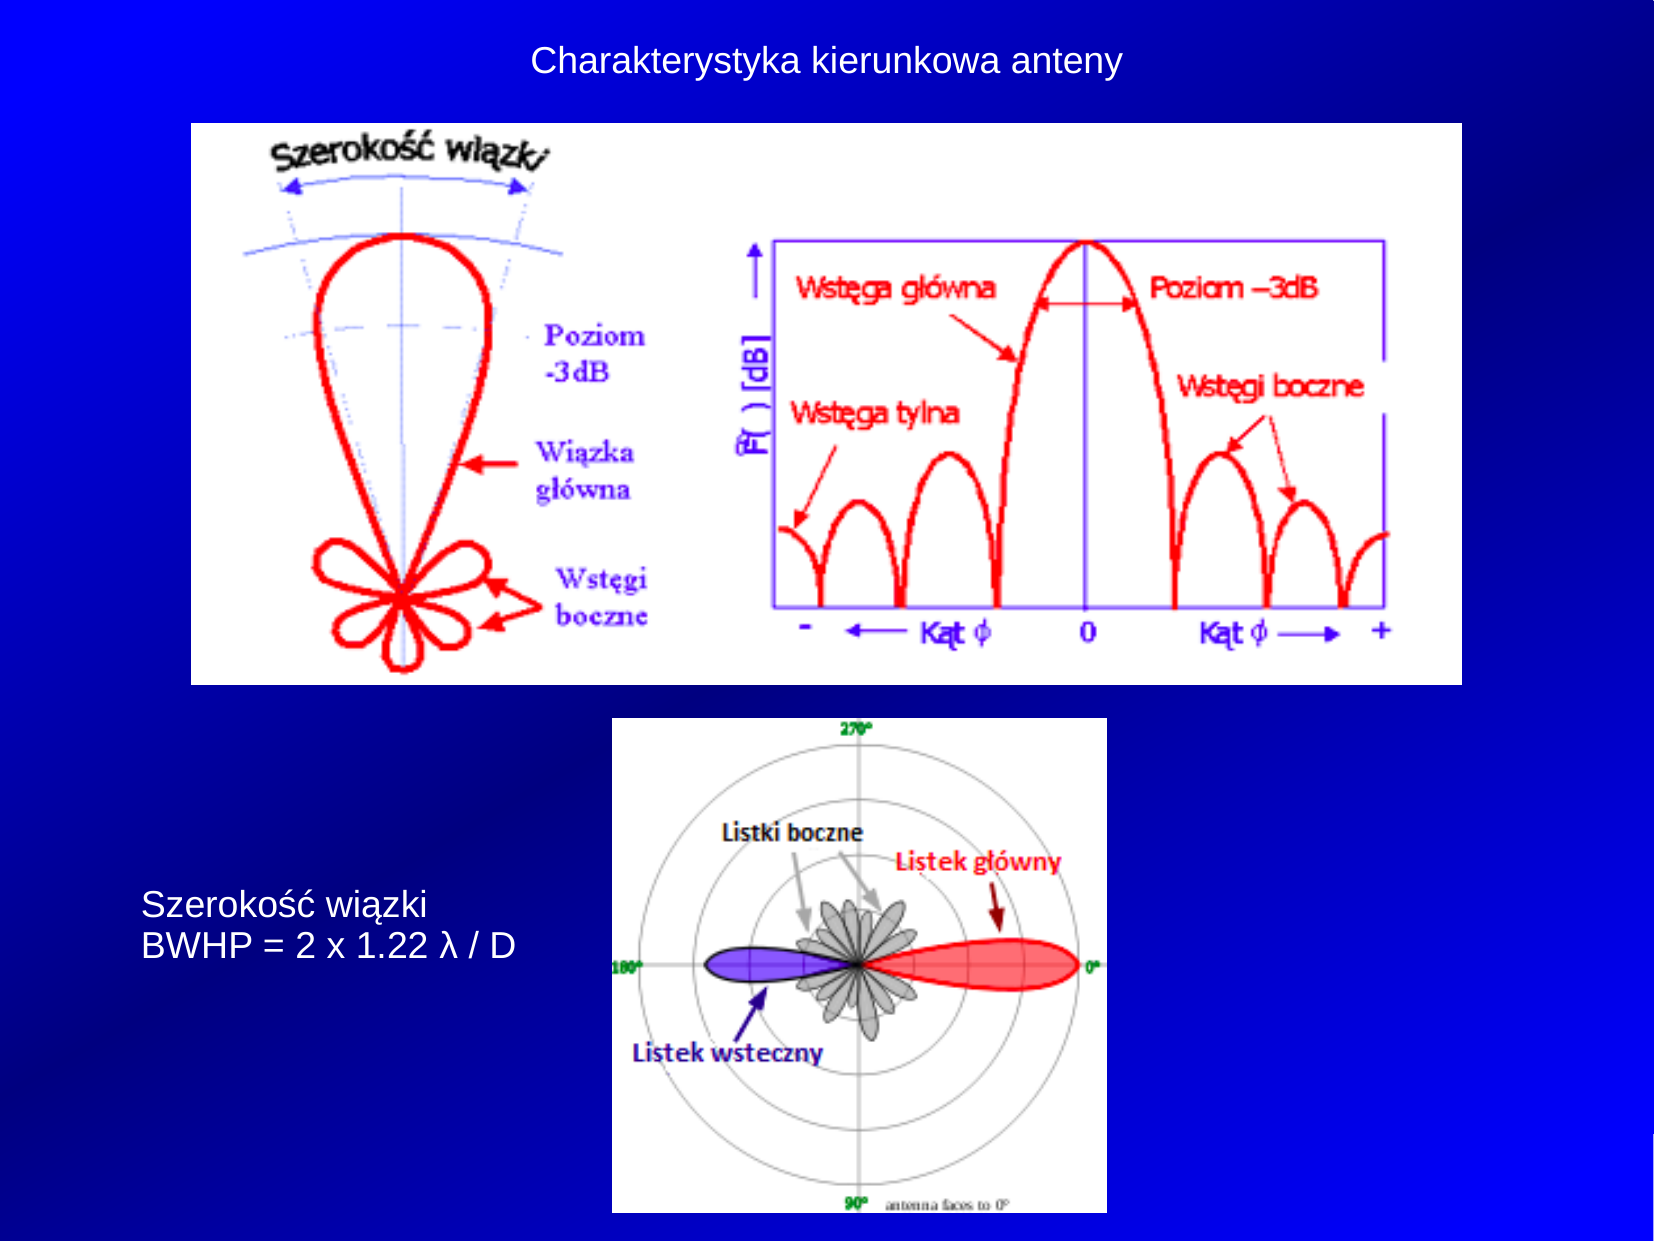

Charakterystyka kierunkowa anteny
Szerokość wiązki
BWHP = 2 x 1.22 λ / D